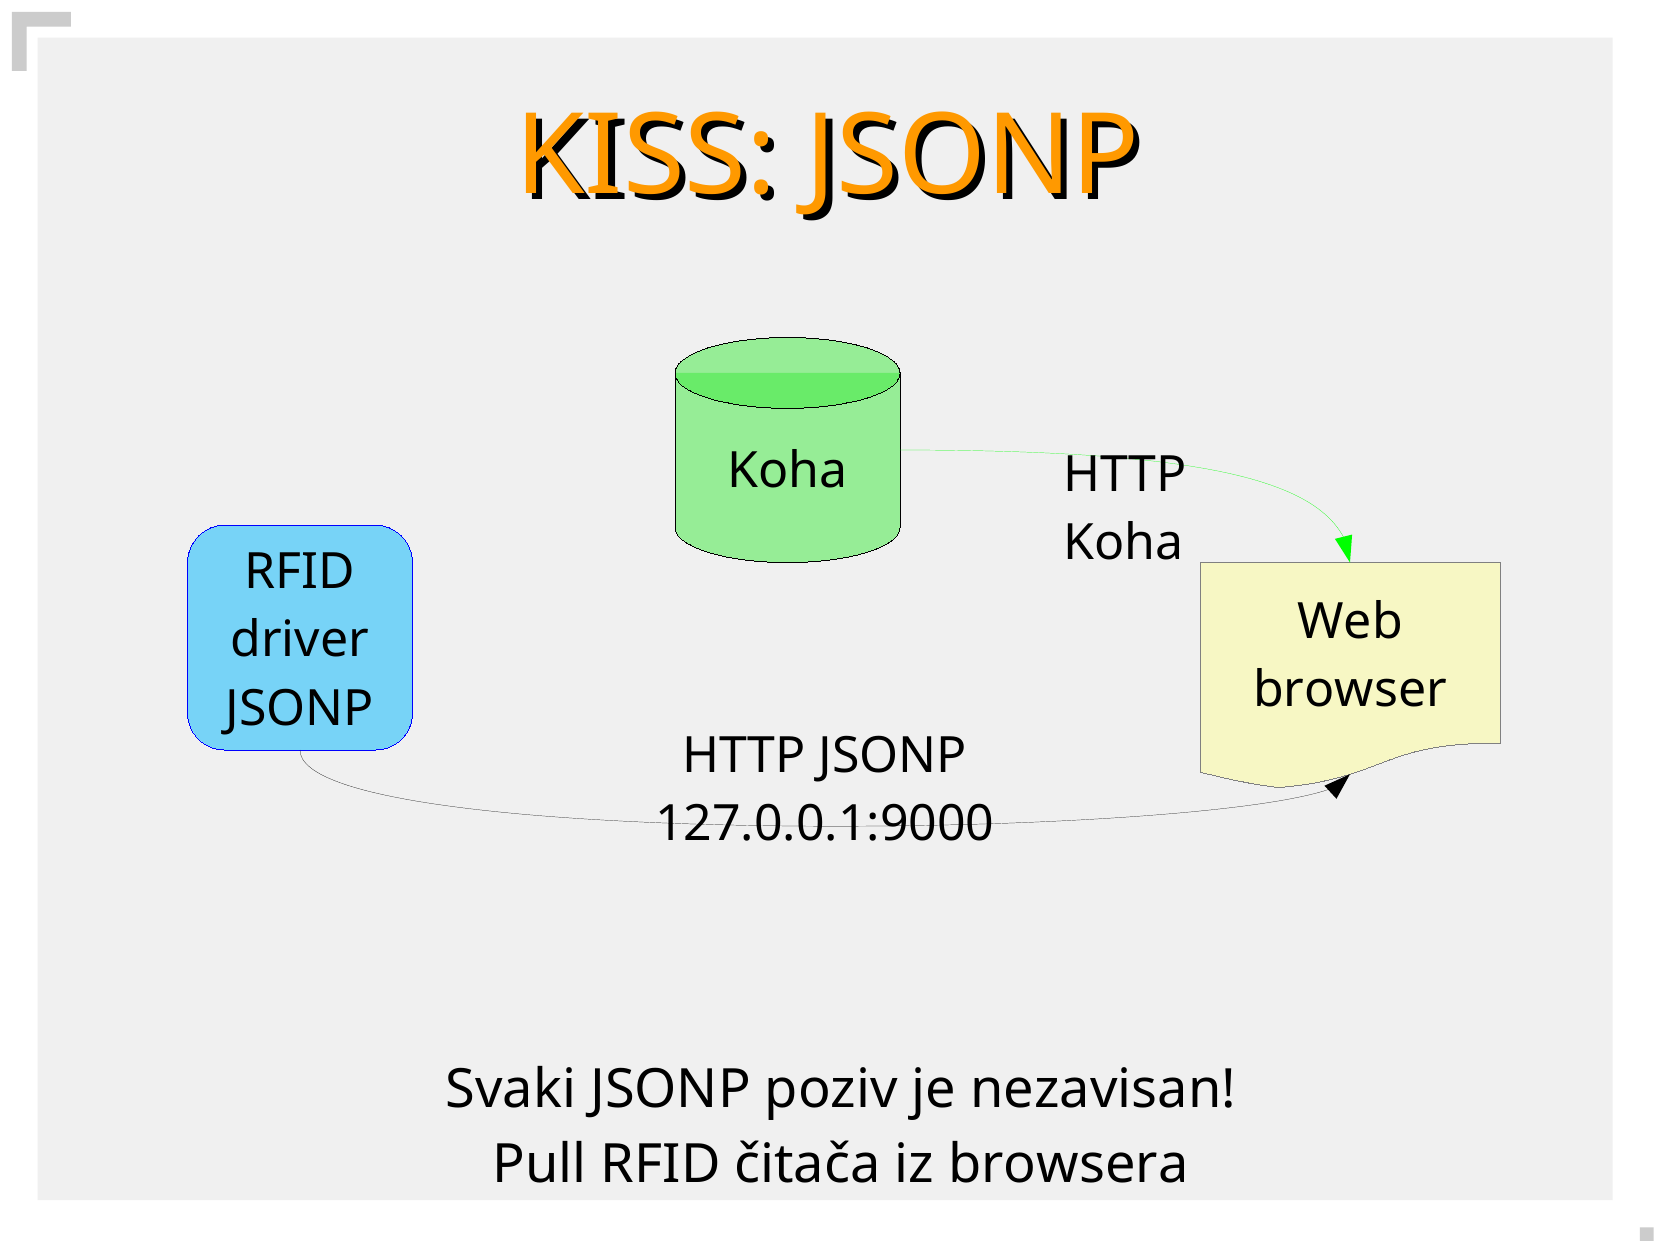

# KISS: JSONP
Koha
RFID
driver
JSONP
Web
browser
Svaki JSONP poziv je nezavisan!
Pull RFID čitača iz browsera